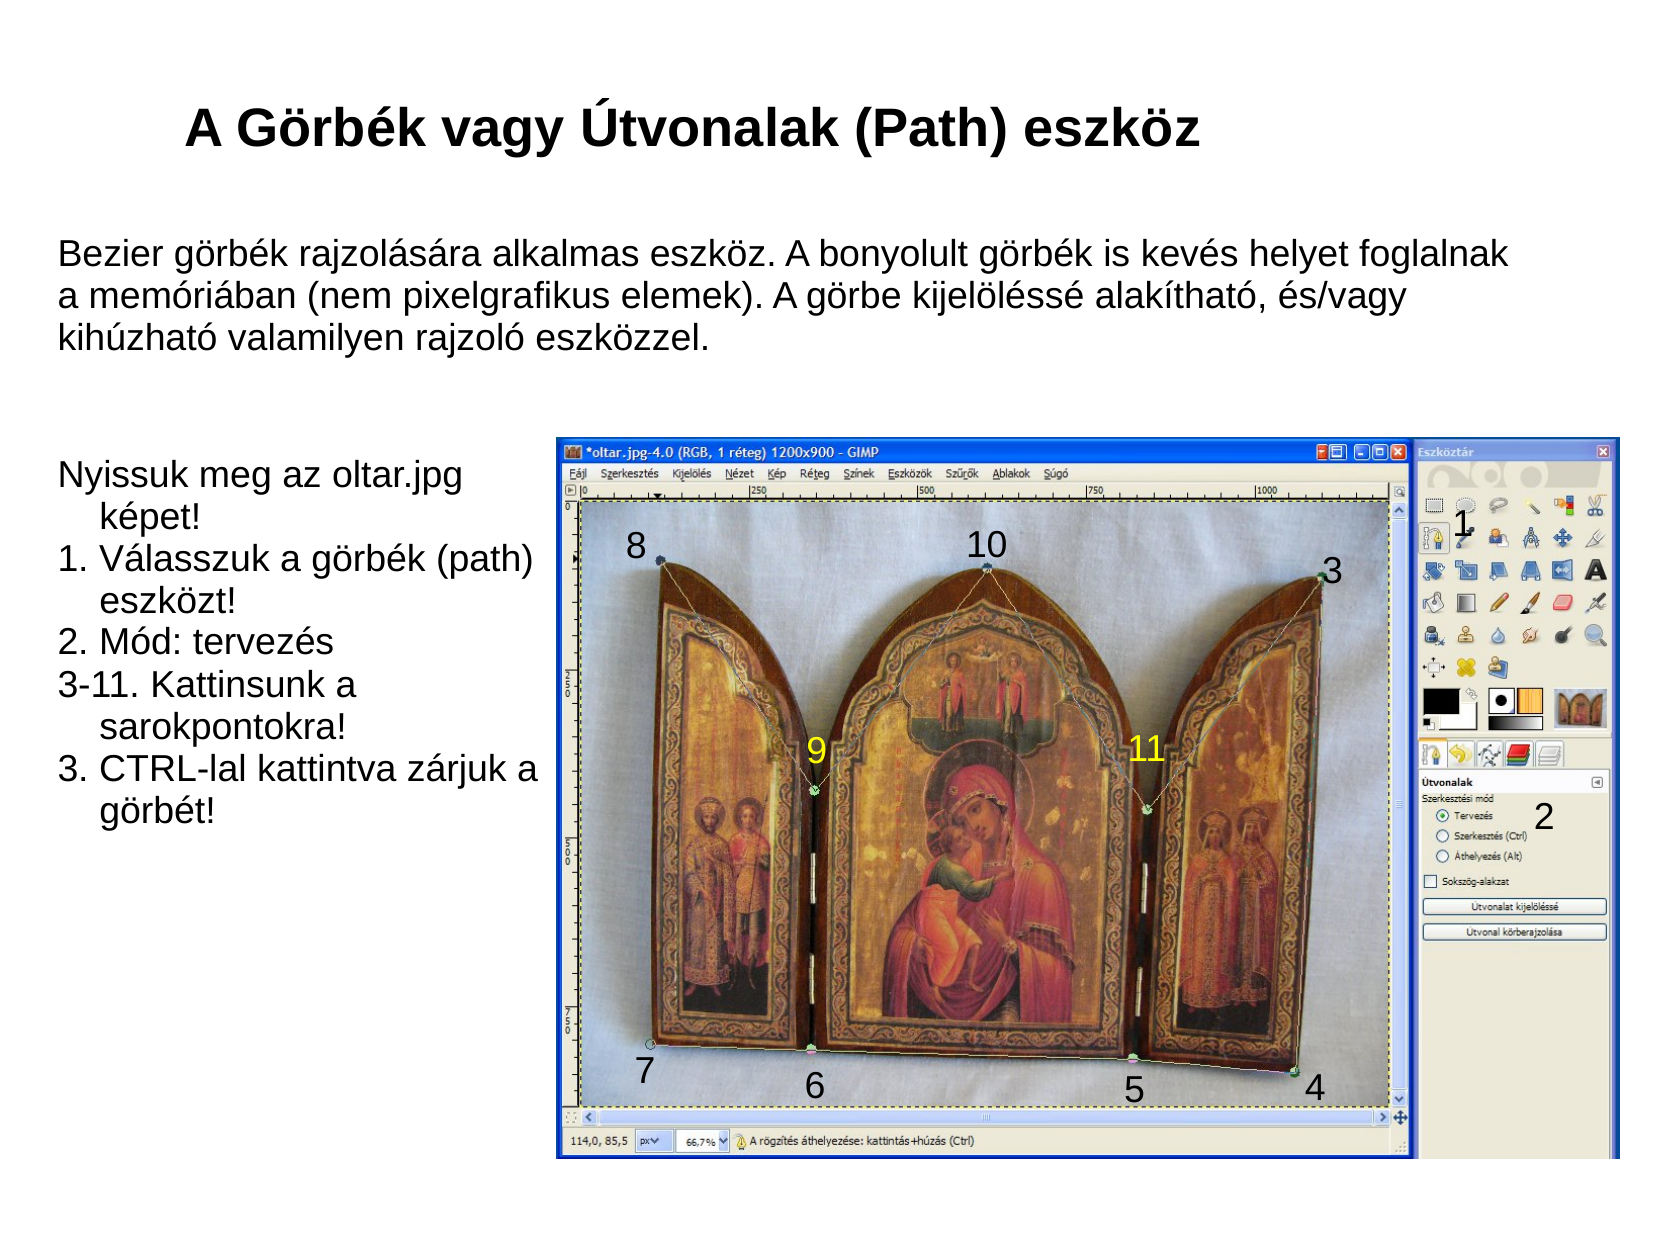

A Görbék vagy Útvonalak (Path) eszköz
Bezier görbék rajzolására alkalmas eszköz. A bonyolult görbék is kevés helyet foglalnak
a memóriában (nem pixelgrafikus elemek). A görbe kijelöléssé alakítható, és/vagy
kihúzható valamilyen rajzoló eszközzel.
Nyissuk meg az oltar.jpg
 képet!
1. Válasszuk a görbék (path)
 eszközt!
2. Mód: tervezés
3-11. Kattinsunk a
 sarokpontokra!
3. CTRL-lal kattintva zárjuk a
 görbét!
1
10
8
3
11
9
2
7
6
4
5